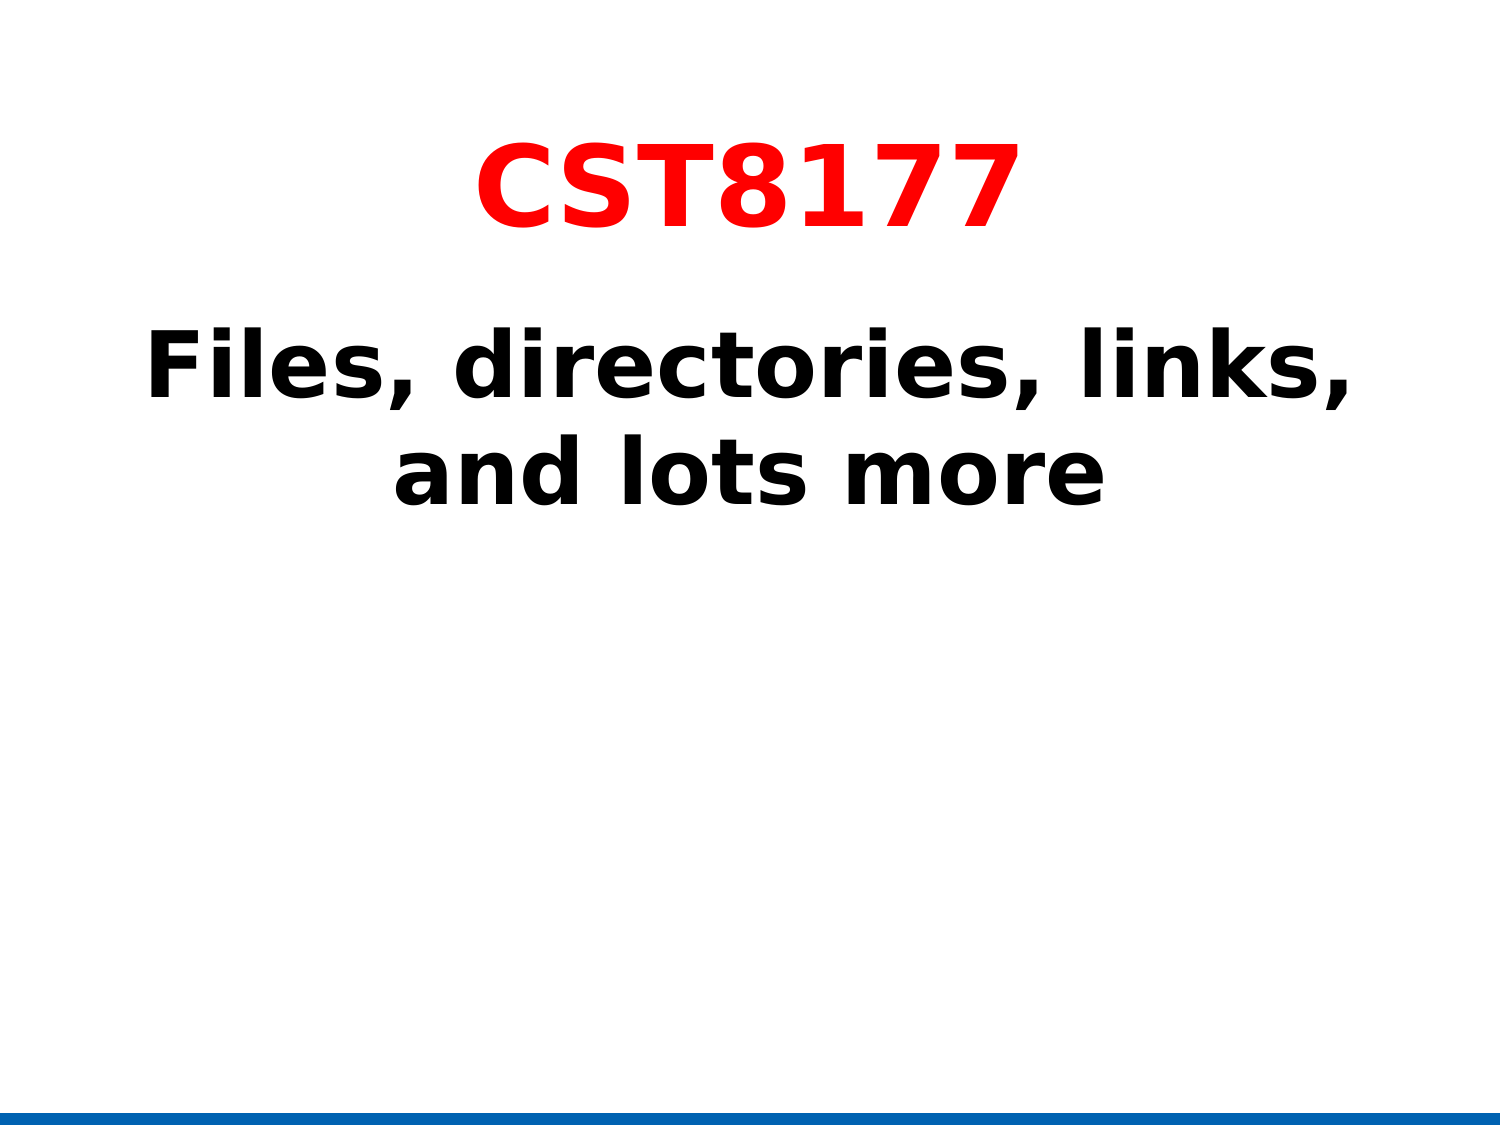

# CST8177
Files, directories, links, and lots more